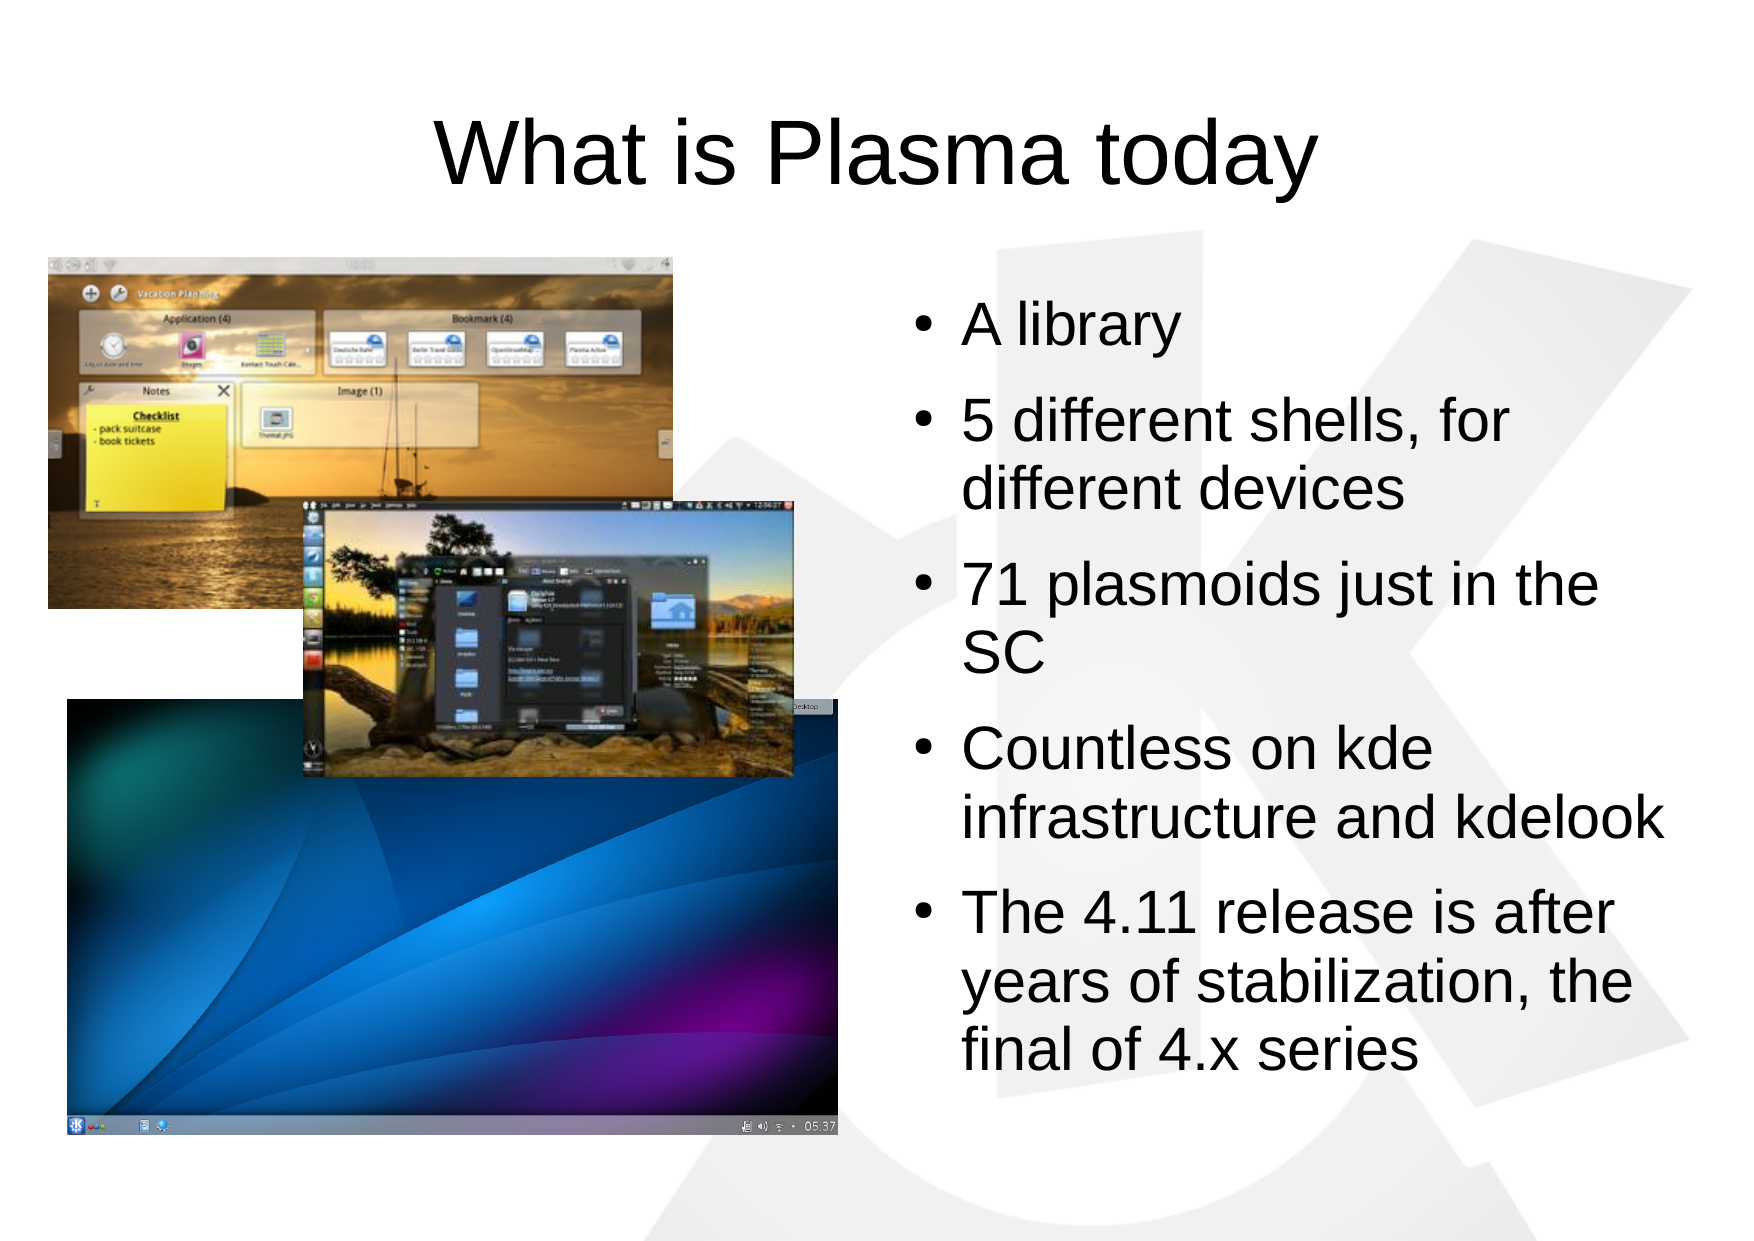

# What is Plasma today
A library
5 different shells, for different devices
71 plasmoids just in the SC
Countless on kde infrastructure and kdelook
The 4.11 release is after years of stabilization, the final of 4.x series